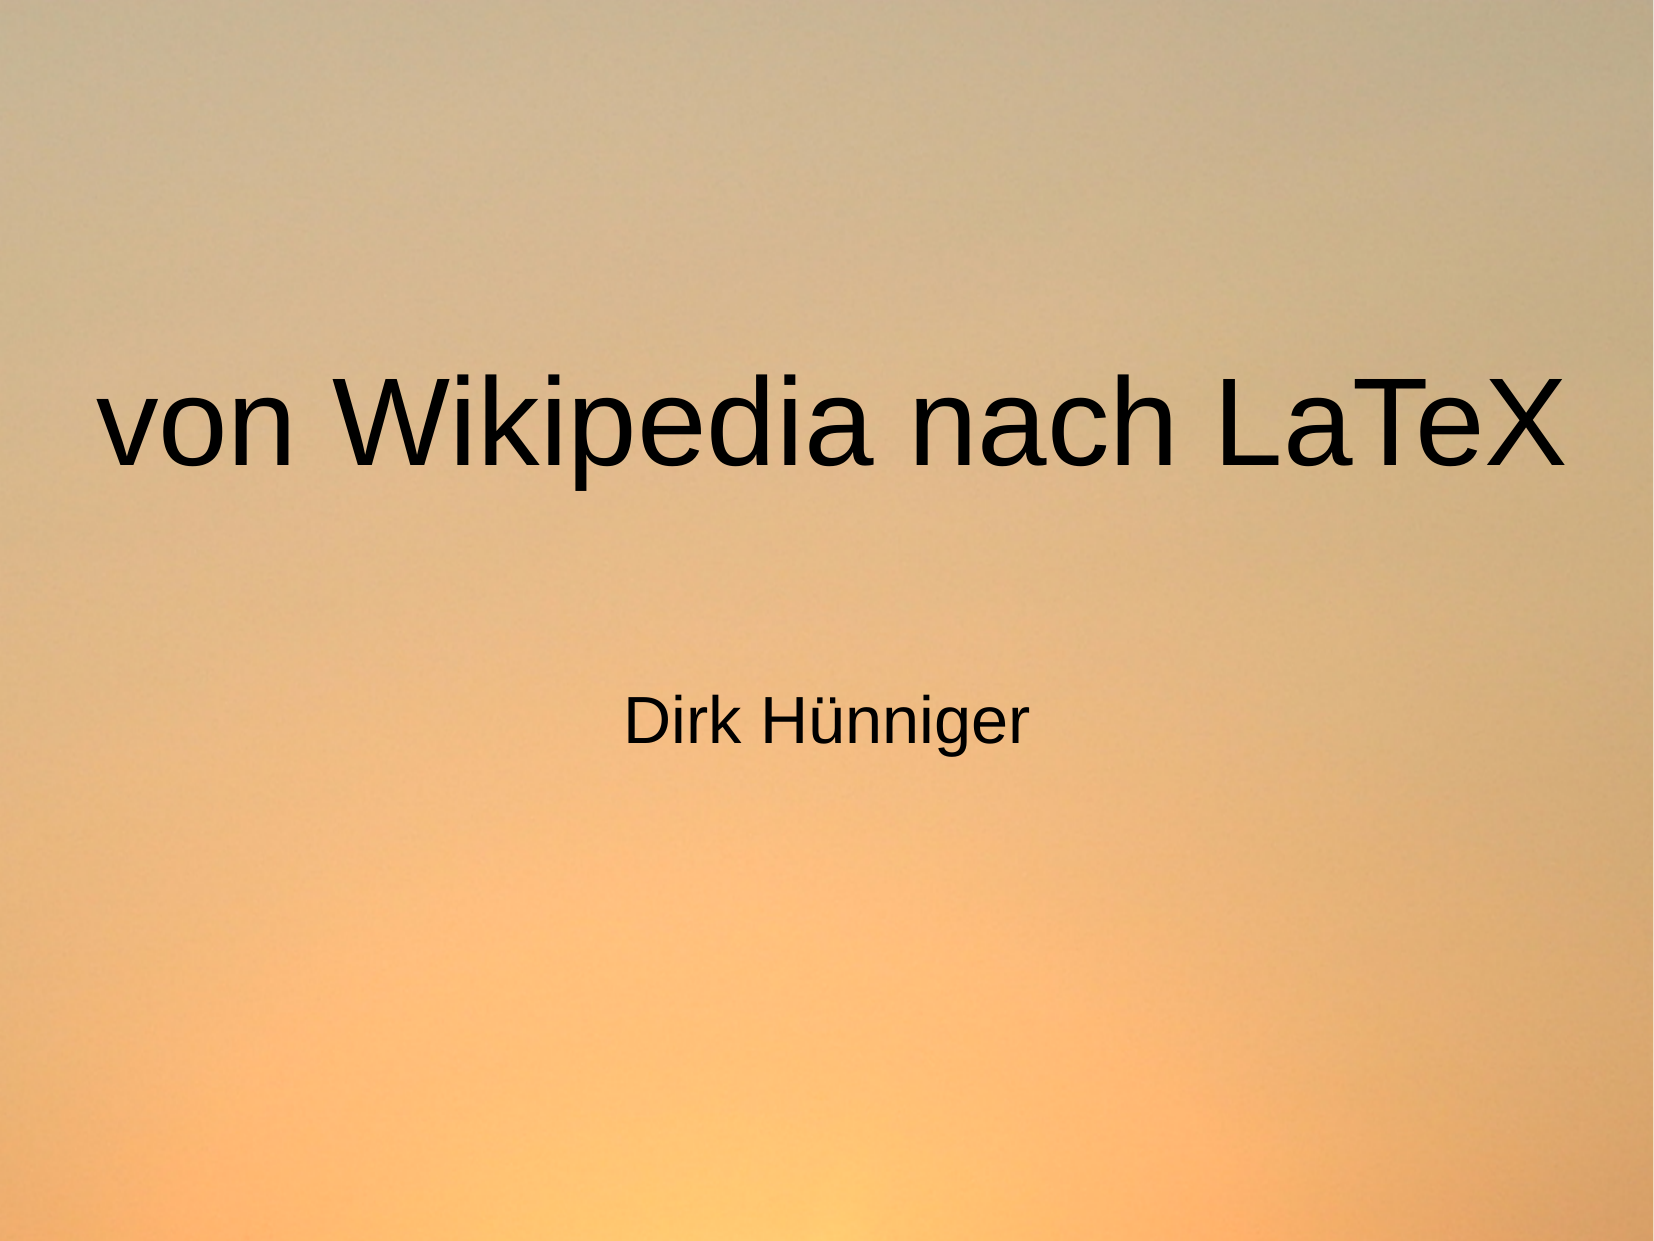

# von Wikipedia nach LaTeX
Dirk Hünniger